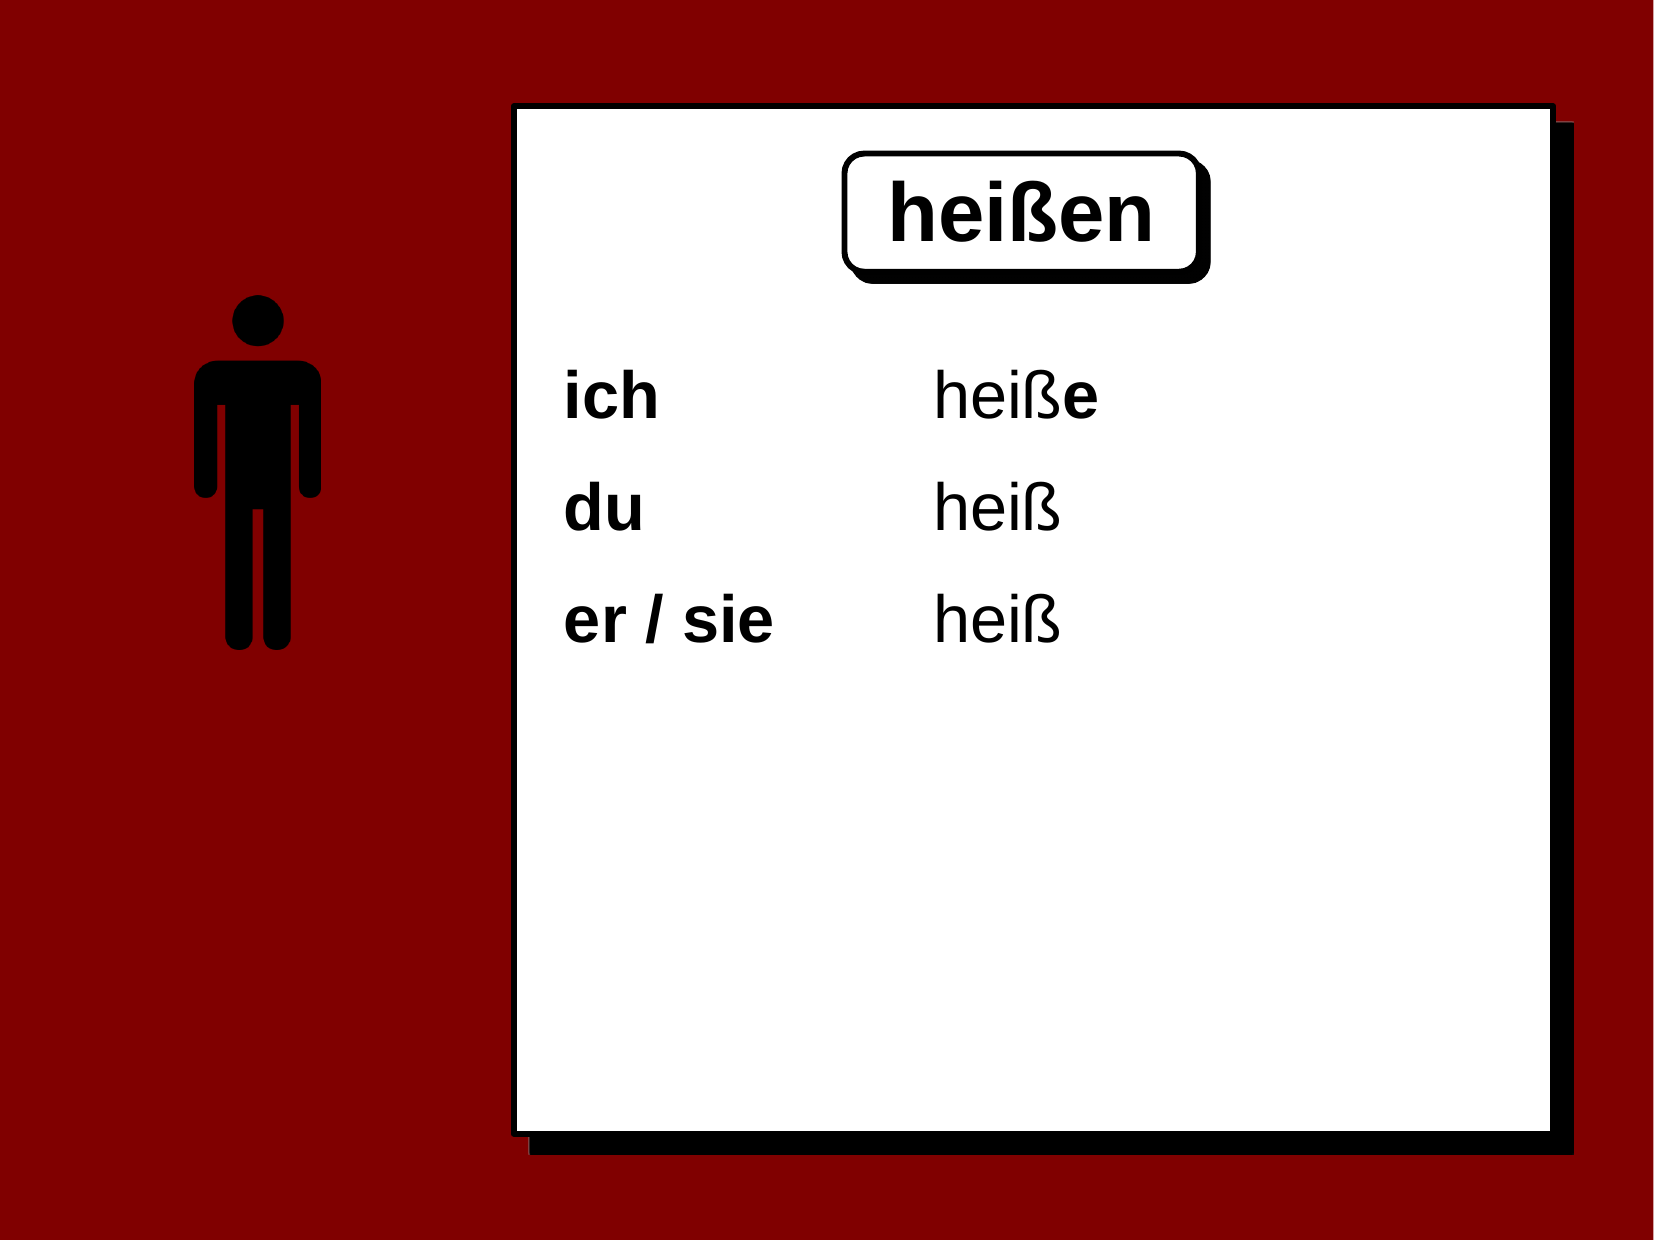

heißen
ich				heiße
du				heiß
er / sie			heiß